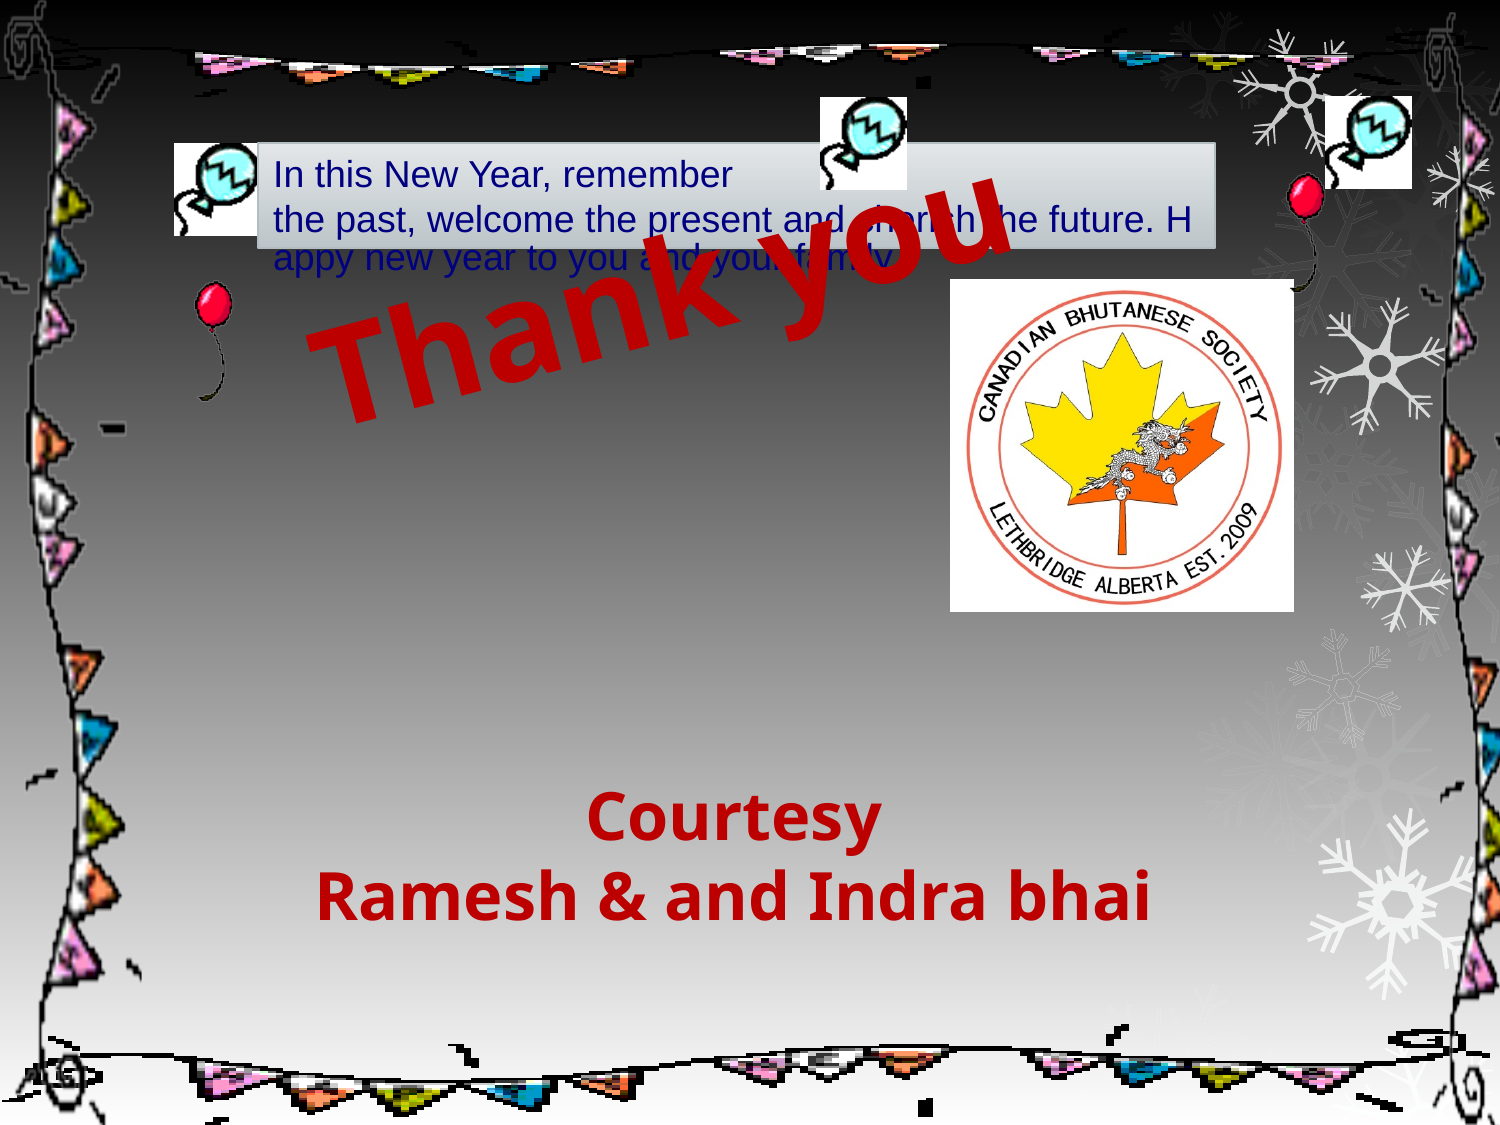

In this New Year, remember the past, welcome the present and cherish the future. Happy new year to you and your family.
Thank you
Courtesy
Ramesh & and Indra bhai